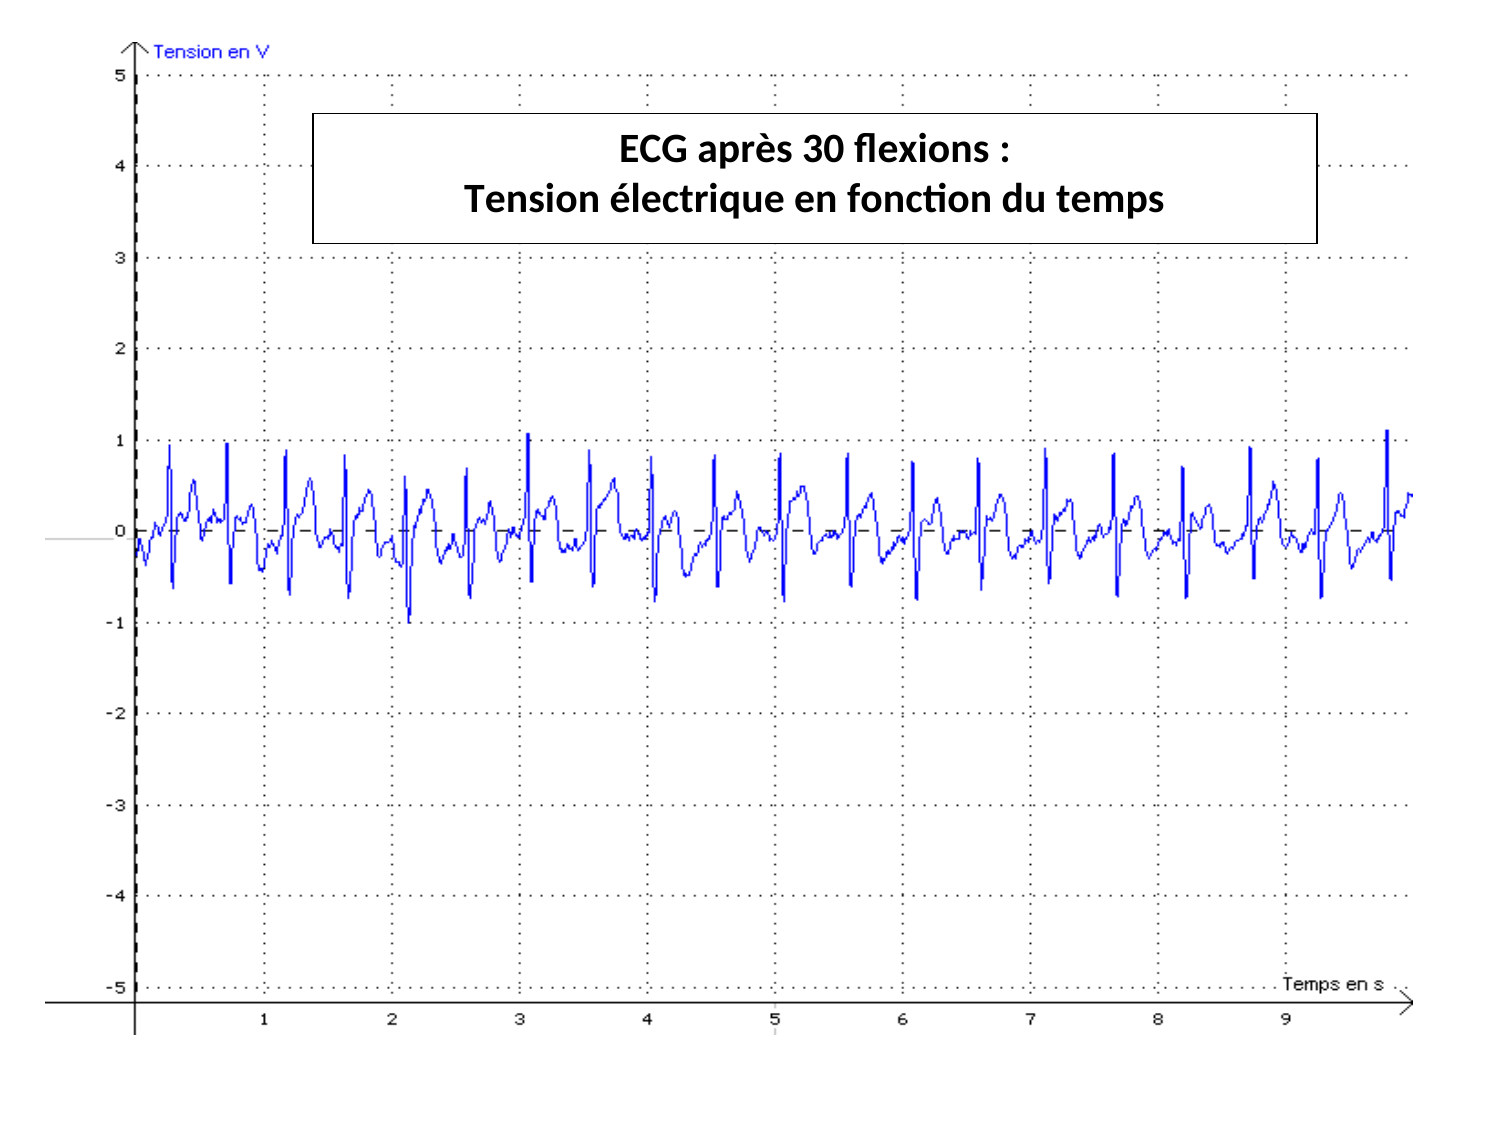

ECG après 30 flexions :
Tension électrique en fonction du temps